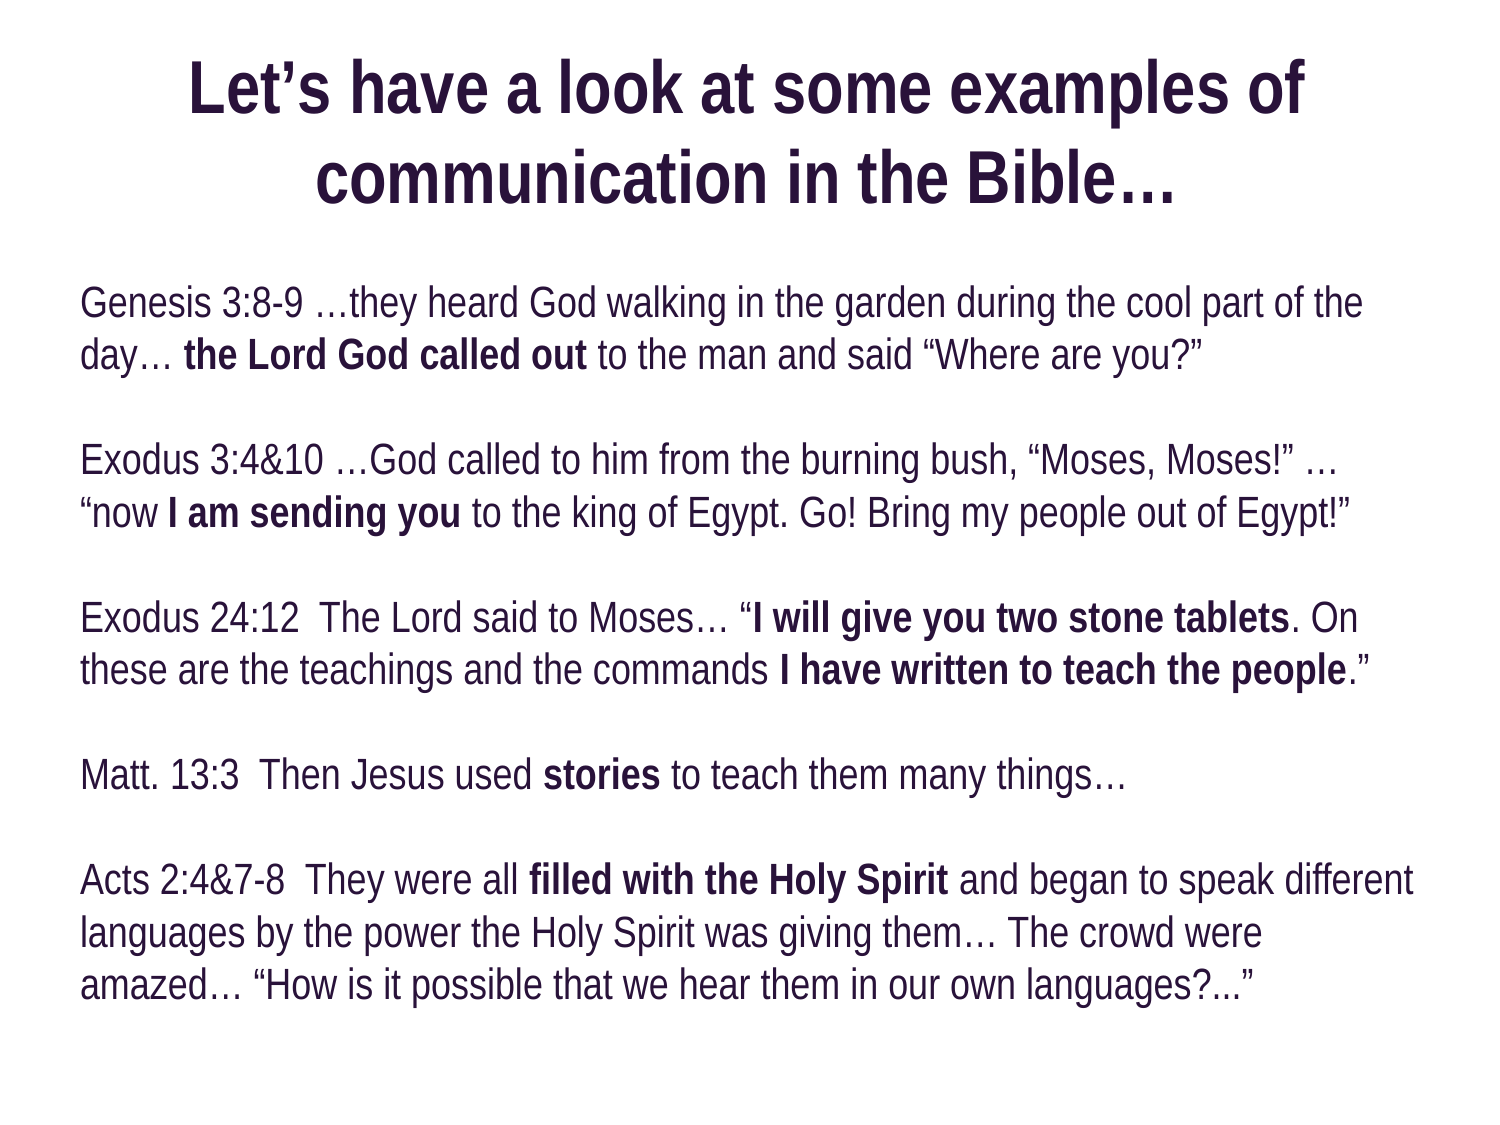

Let’s have a look at some examples of communication in the Bible…
Genesis 3:8-9 …they heard God walking in the garden during the cool part of the day… the Lord God called out to the man and said “Where are you?”
Exodus 3:4&10 …God called to him from the burning bush, “Moses, Moses!” … “now I am sending you to the king of Egypt. Go! Bring my people out of Egypt!”
Exodus 24:12 The Lord said to Moses… “I will give you two stone tablets. On these are the teachings and the commands I have written to teach the people.”
Matt. 13:3 Then Jesus used stories to teach them many things…
Acts 2:4&7-8 They were all filled with the Holy Spirit and began to speak different languages by the power the Holy Spirit was giving them… The crowd were amazed… “How is it possible that we hear them in our own languages?...”